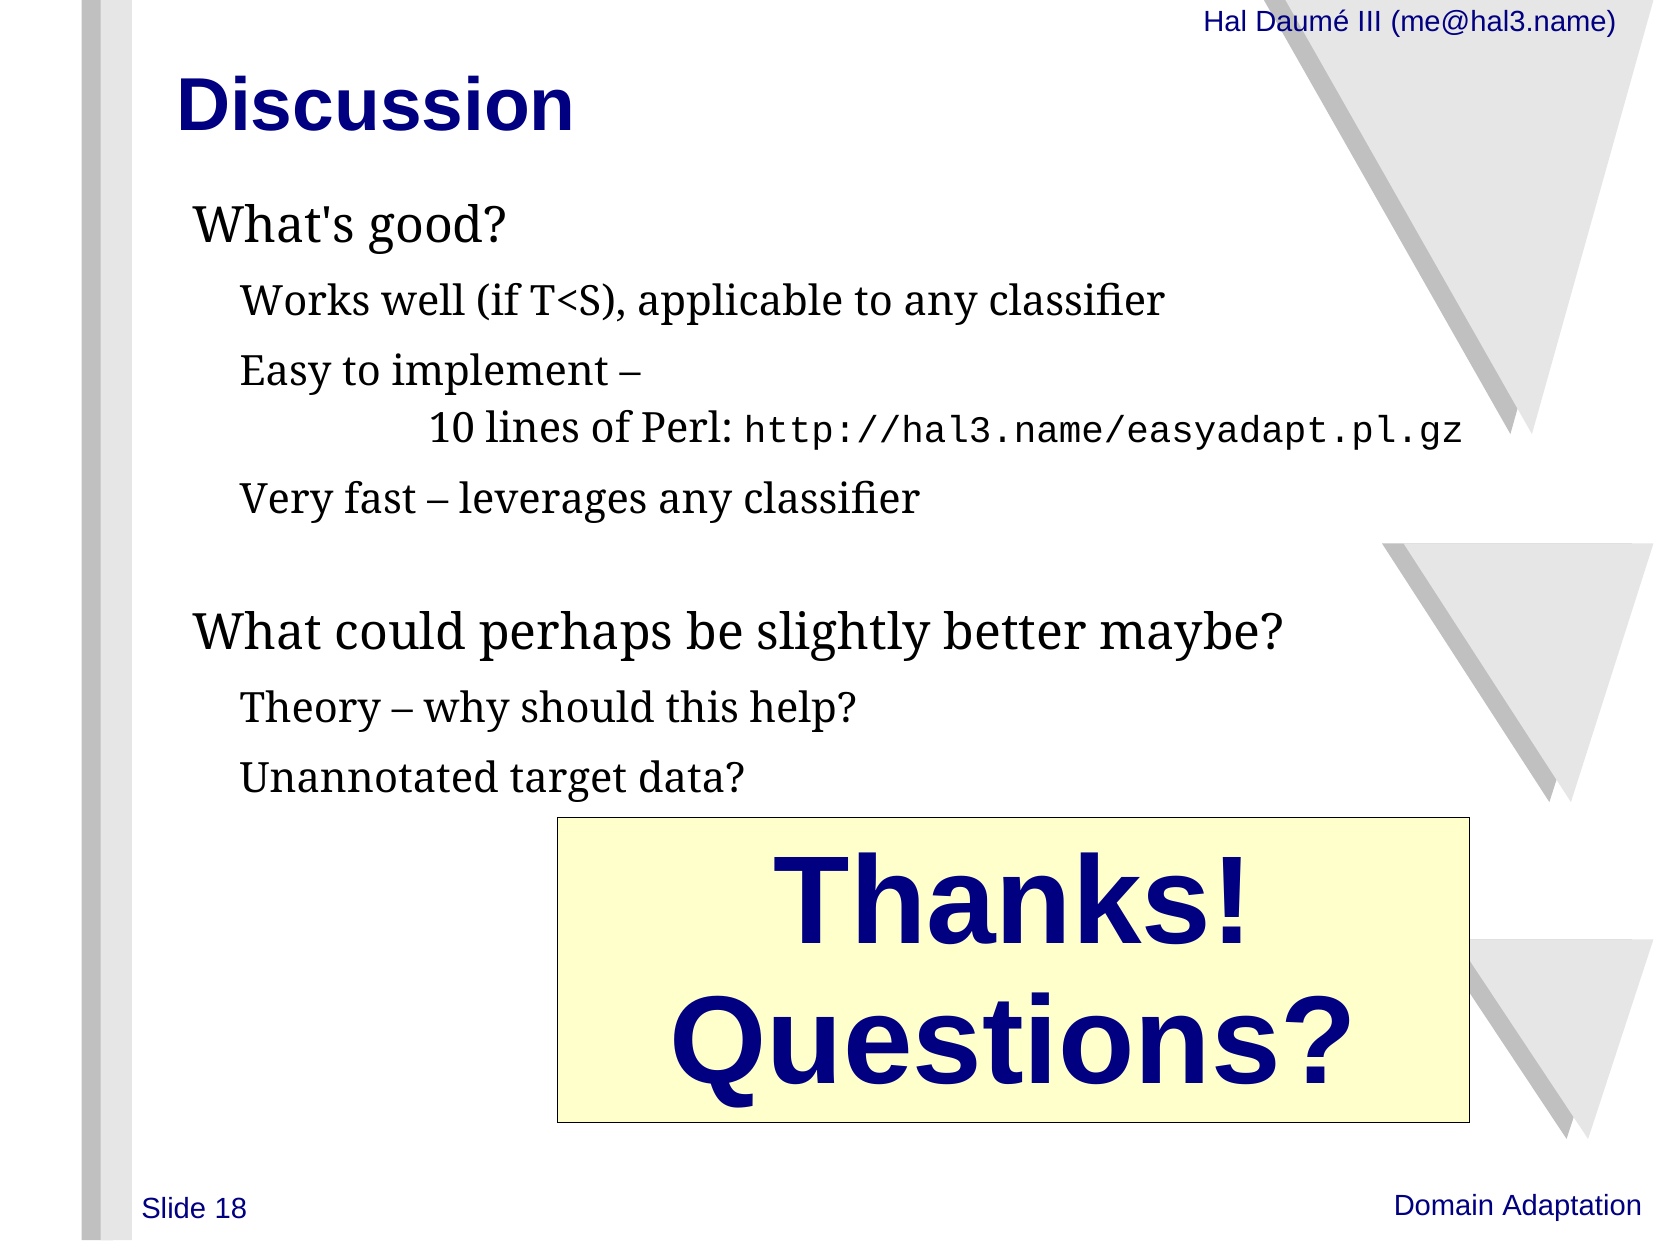

# Discussion
What's good?
Works well (if T<S), applicable to any classifier
Easy to implement –
	10 lines of Perl: http://hal3.name/easyadapt.pl.gz
Very fast – leverages any classifier
What could perhaps be slightly better maybe?
Theory – why should this help?
Unannotated target data?
Thanks!
Questions?